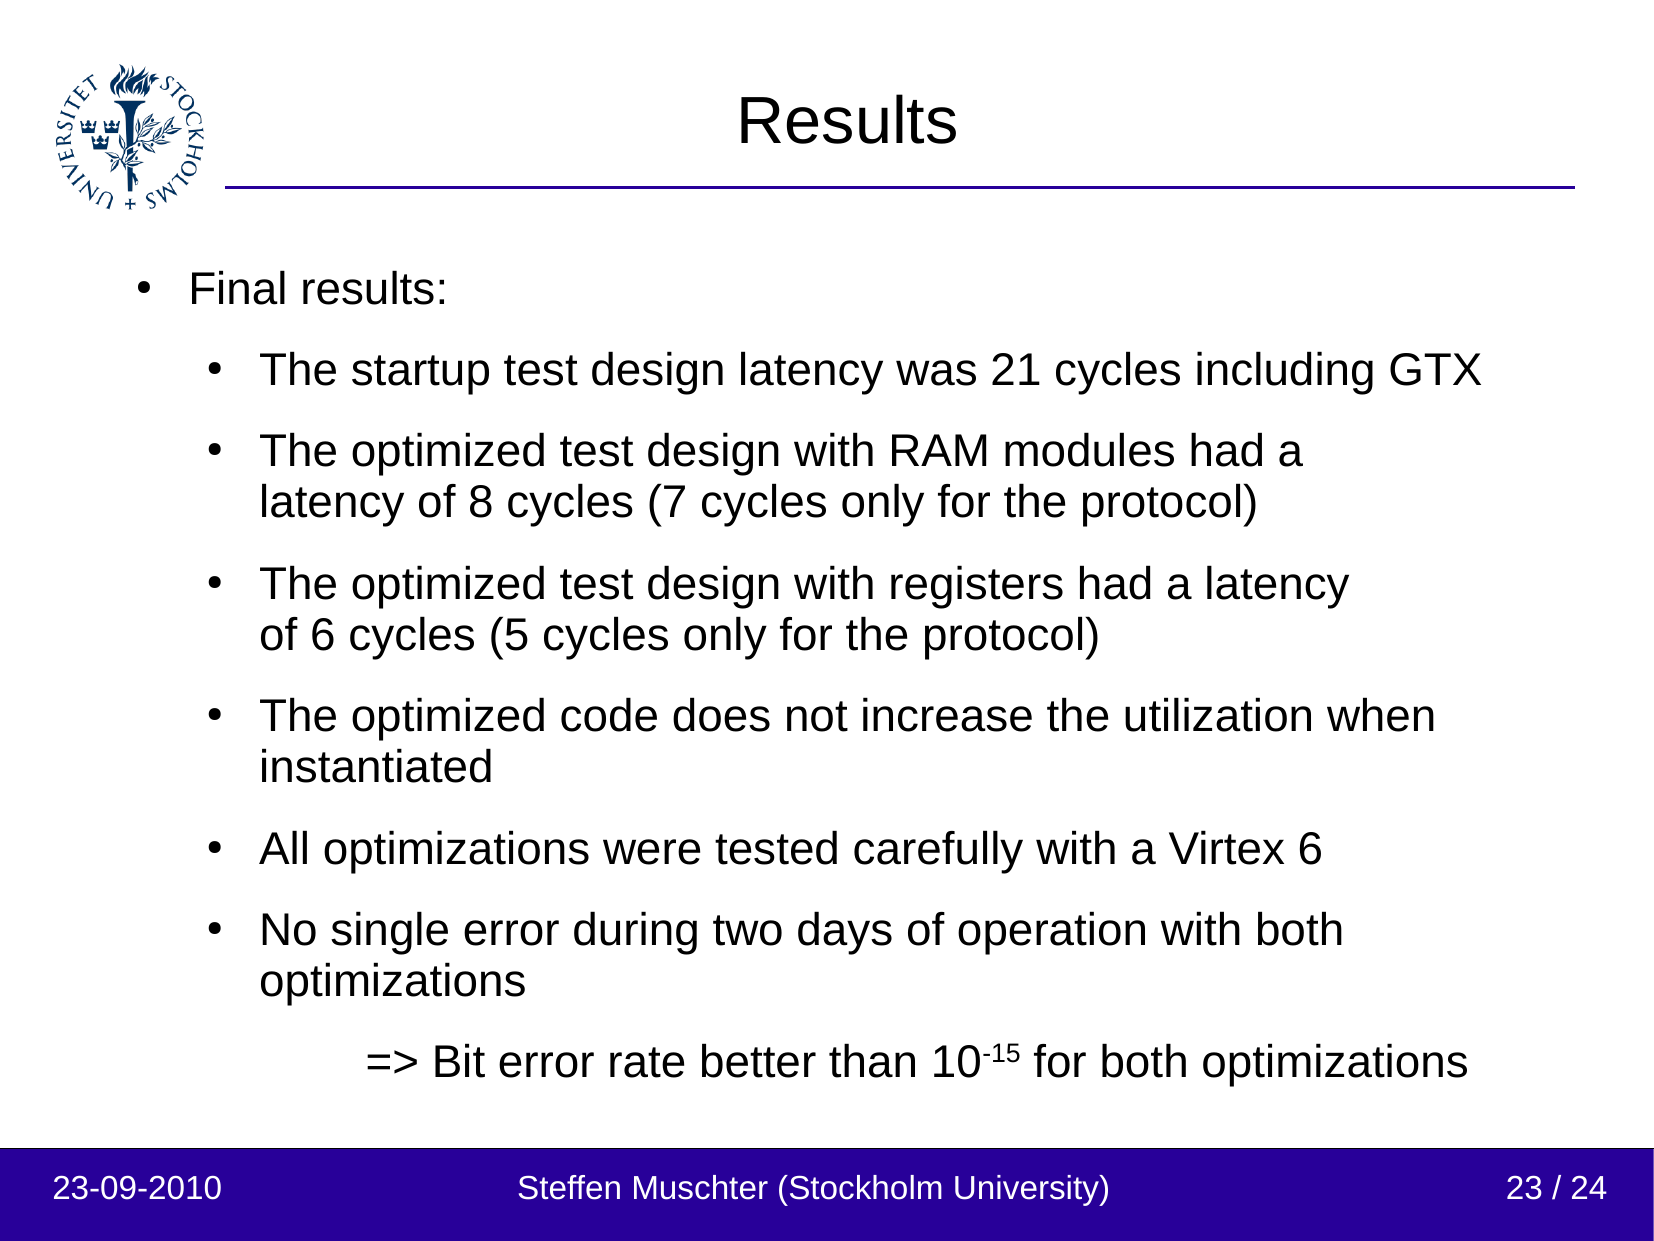

Results
Final results:
The startup test design latency was 21 cycles including GTX
The optimized test design with RAM modules had a
latency of 8 cycles (7 cycles only for the protocol)
The optimized test design with registers had a latency
of 6 cycles (5 cycles only for the protocol)
The optimized code does not increase the utilization when instantiated
All optimizations were tested carefully with a Virtex 6
No single error during two days of operation with both optimizations
=> Bit error rate better than 10-15 for both optimizations
23 / 24